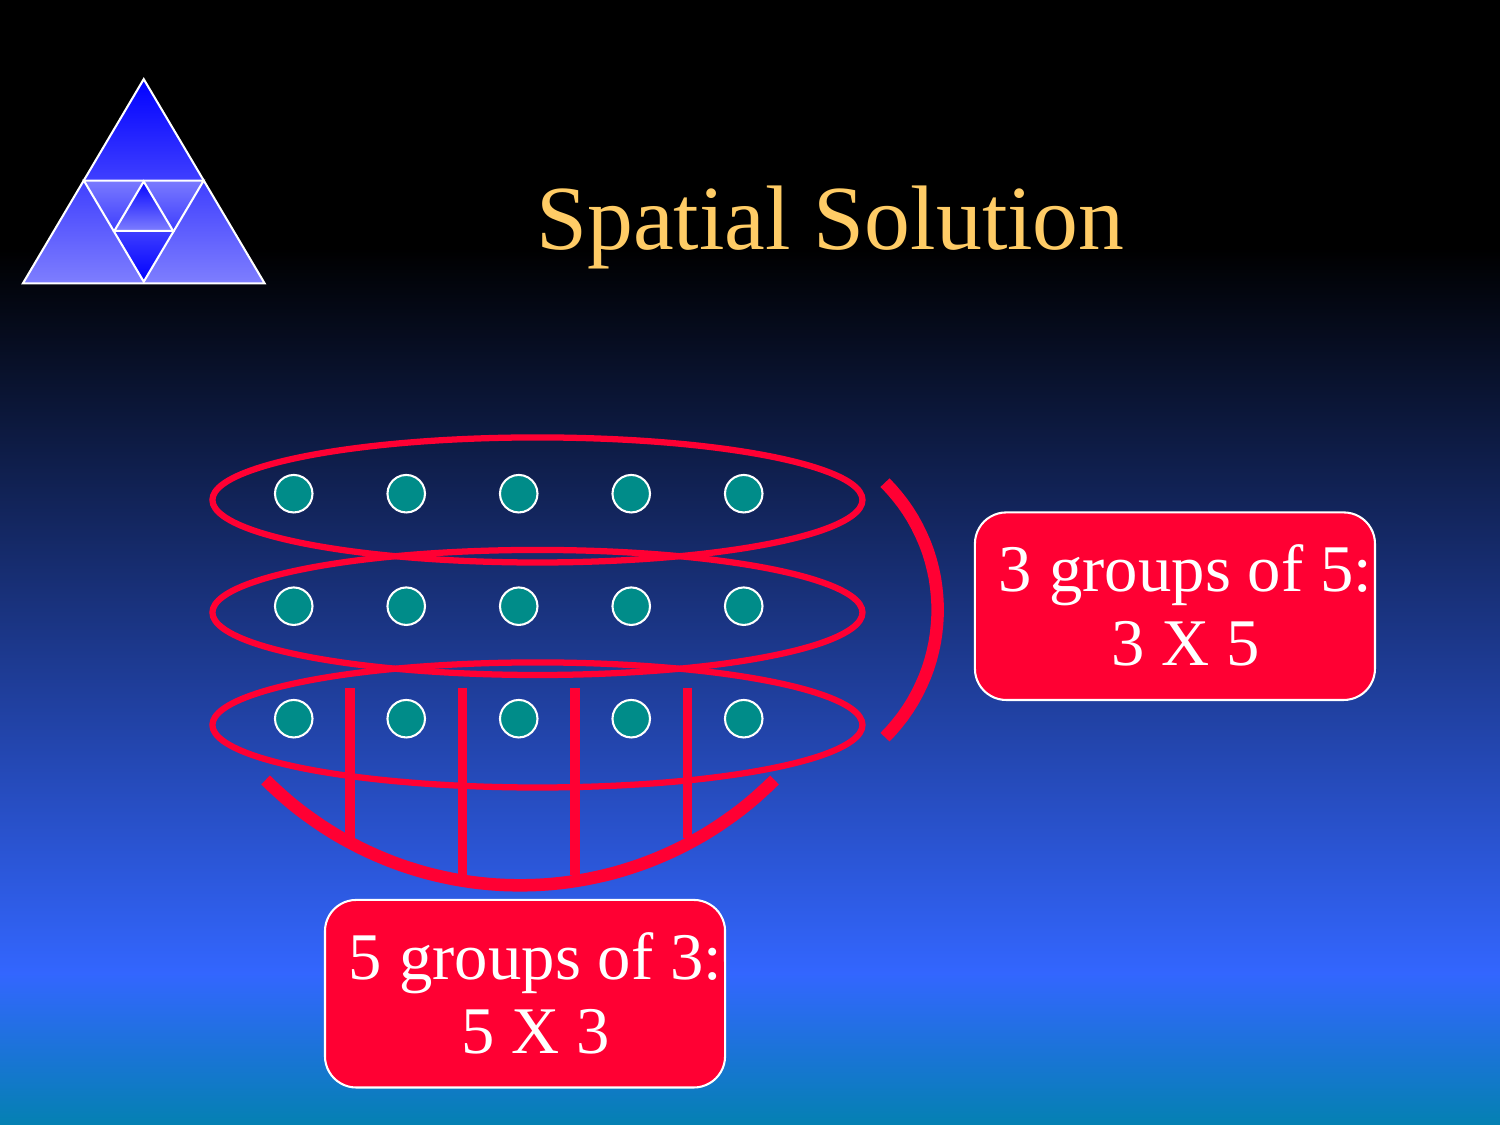

5 groups of 3:
5 X 3
# Spatial Solution
3 groups of 5:
3 X 5